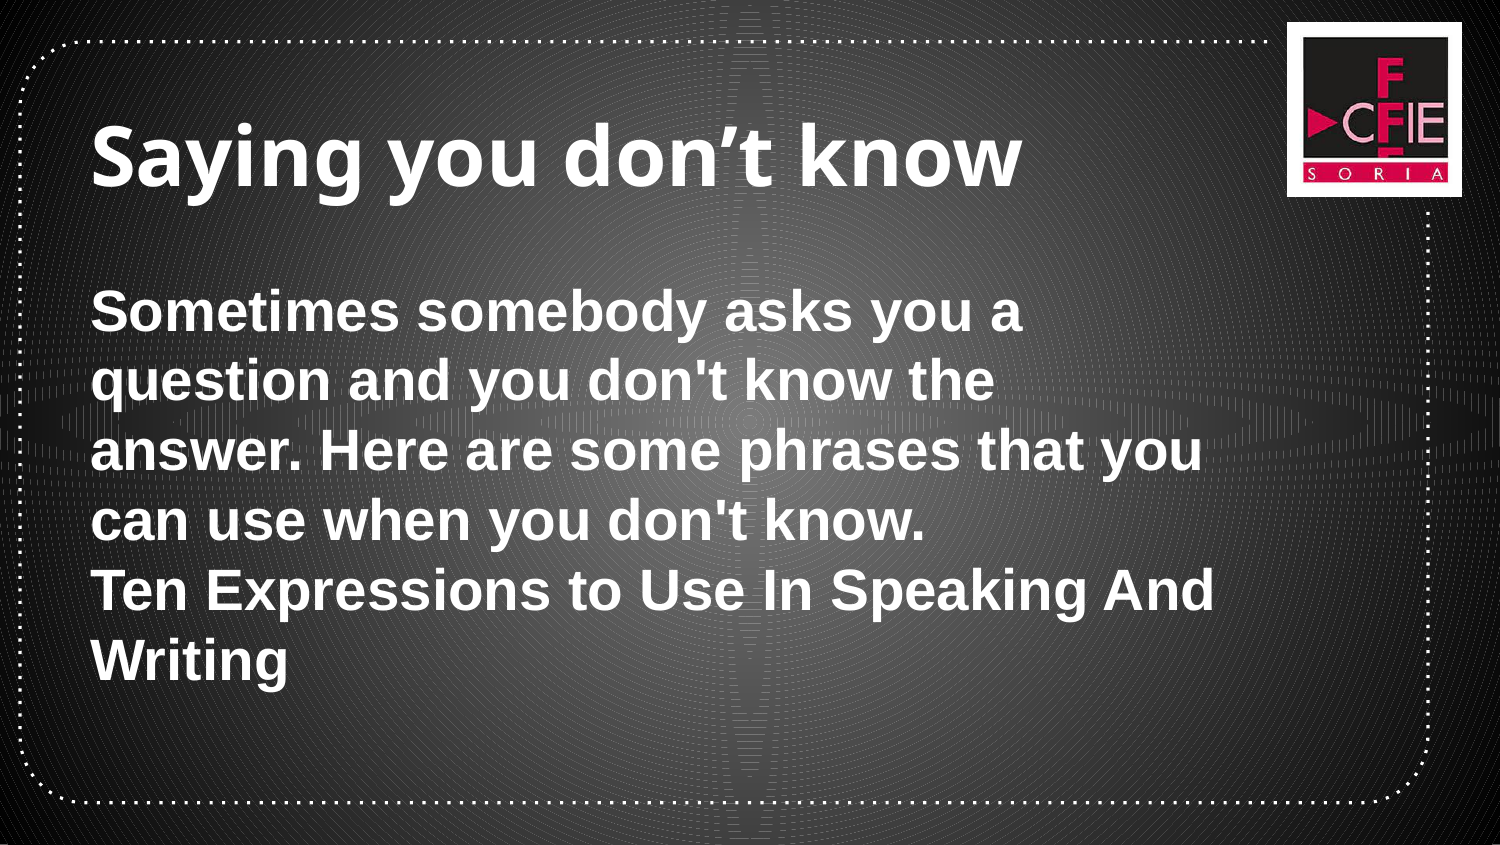

Saying you don’t know
Sometimes somebody asks you a question and you don't know the answer. Here are some phrases that you can use when you don't know.
Ten Expressions to Use In Speaking And Writing